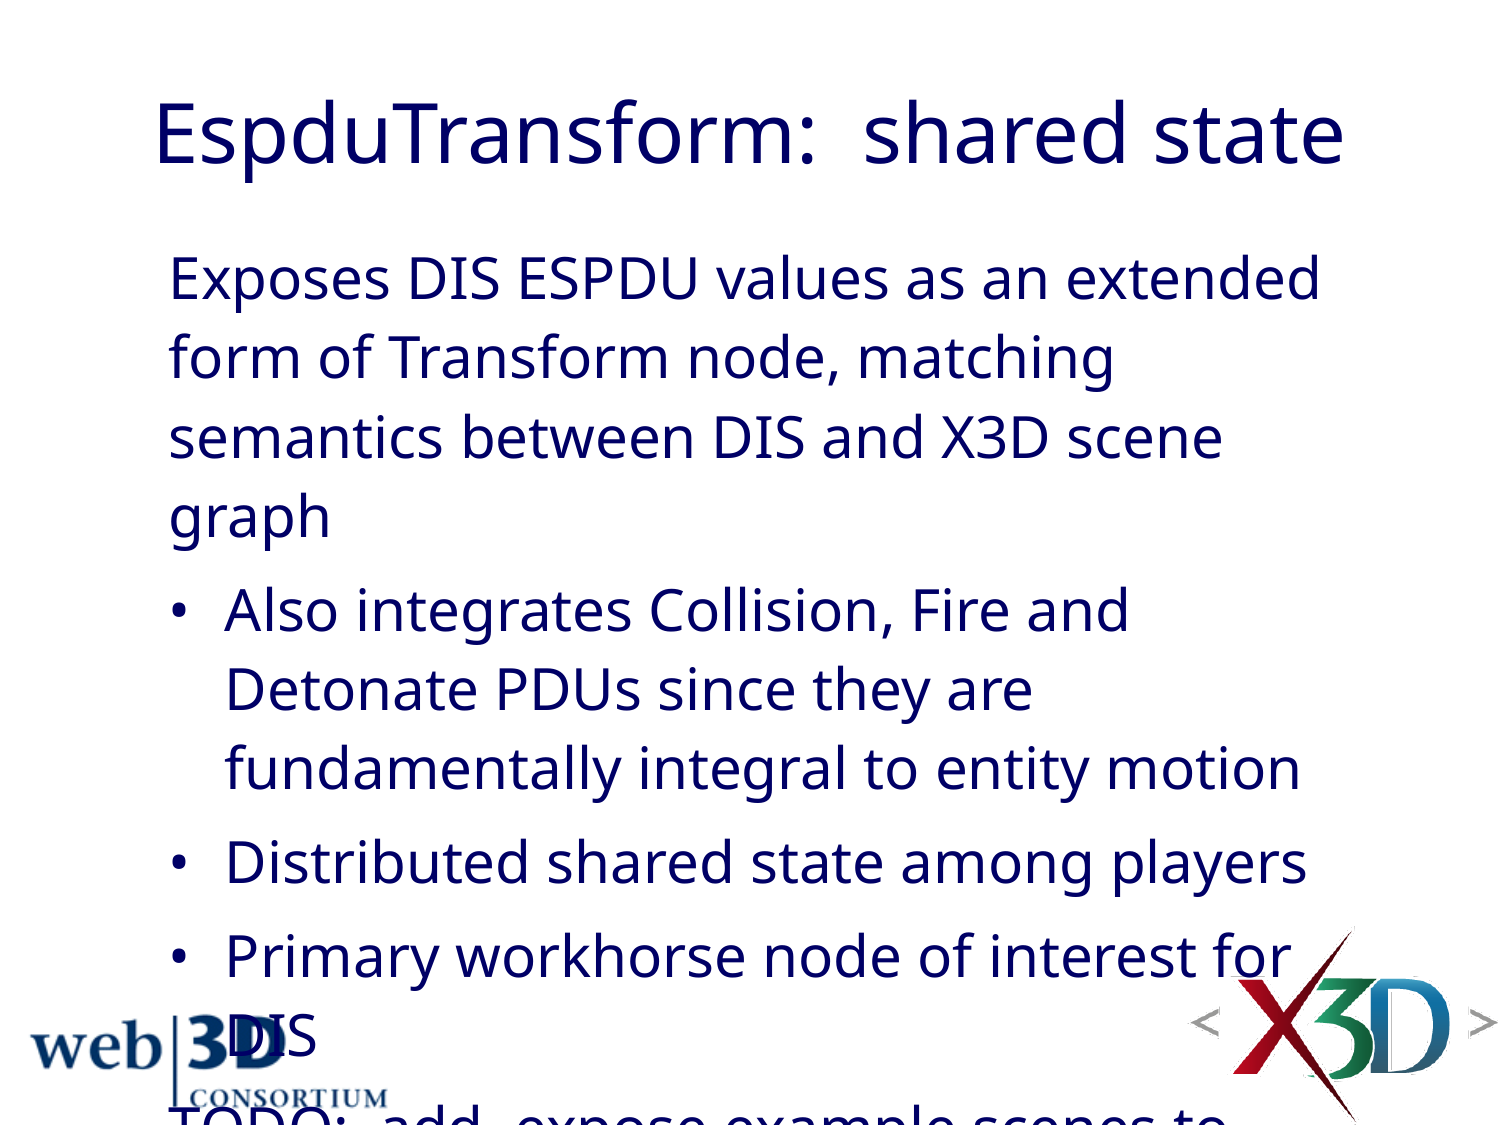

# EspduTransform: shared state
Exposes DIS ESPDU values as an extended form of Transform node, matching semantics between DIS and X3D scene graph
Also integrates Collision, Fire and Detonate PDUs since they are fundamentally integral to entity motion
Distributed shared state among players
Primary workhorse node of interest for DIS
TODO: add, expose example scenes to show various ROUTE connections for animation